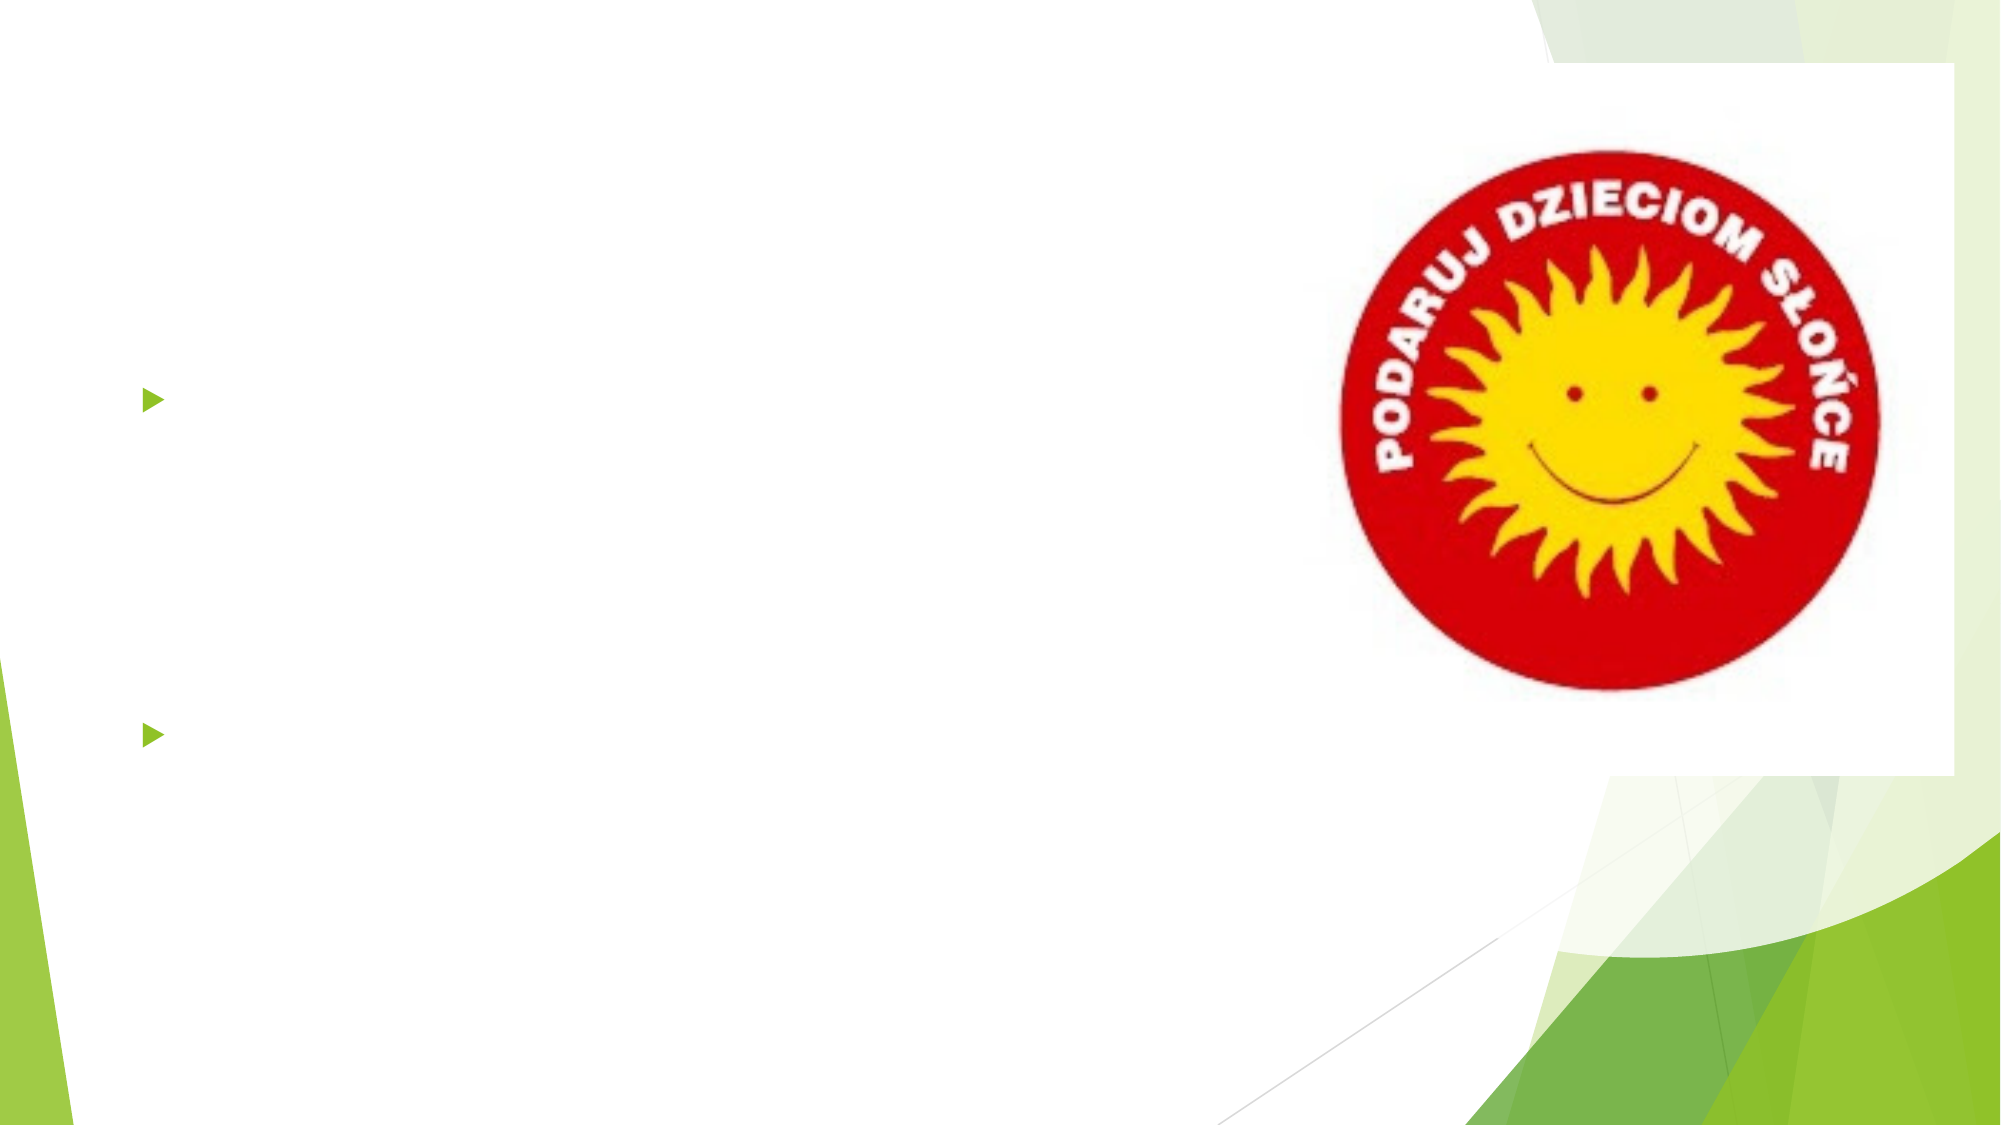

# Podaruj Dzieciom Słońce
Mechanizm akcji „Podaruj Dzieciom Słońce” pozostaje niezmienny od momentu jej inauguracji w 1999 roku. Konsumenci wspomagają cele dobroczynne, wybierając podczas codziennych zakupów produkty z półek oznaczonych charakterystycznym żółtym słoneczkiem – symbolem akcji.
Co roku część zysku od sprzedaży określonych produktów zostaje przekazana na konto Fundacji Polsat, która dokonuje zakupu sprzętu medycznego związanego z daną akcją.